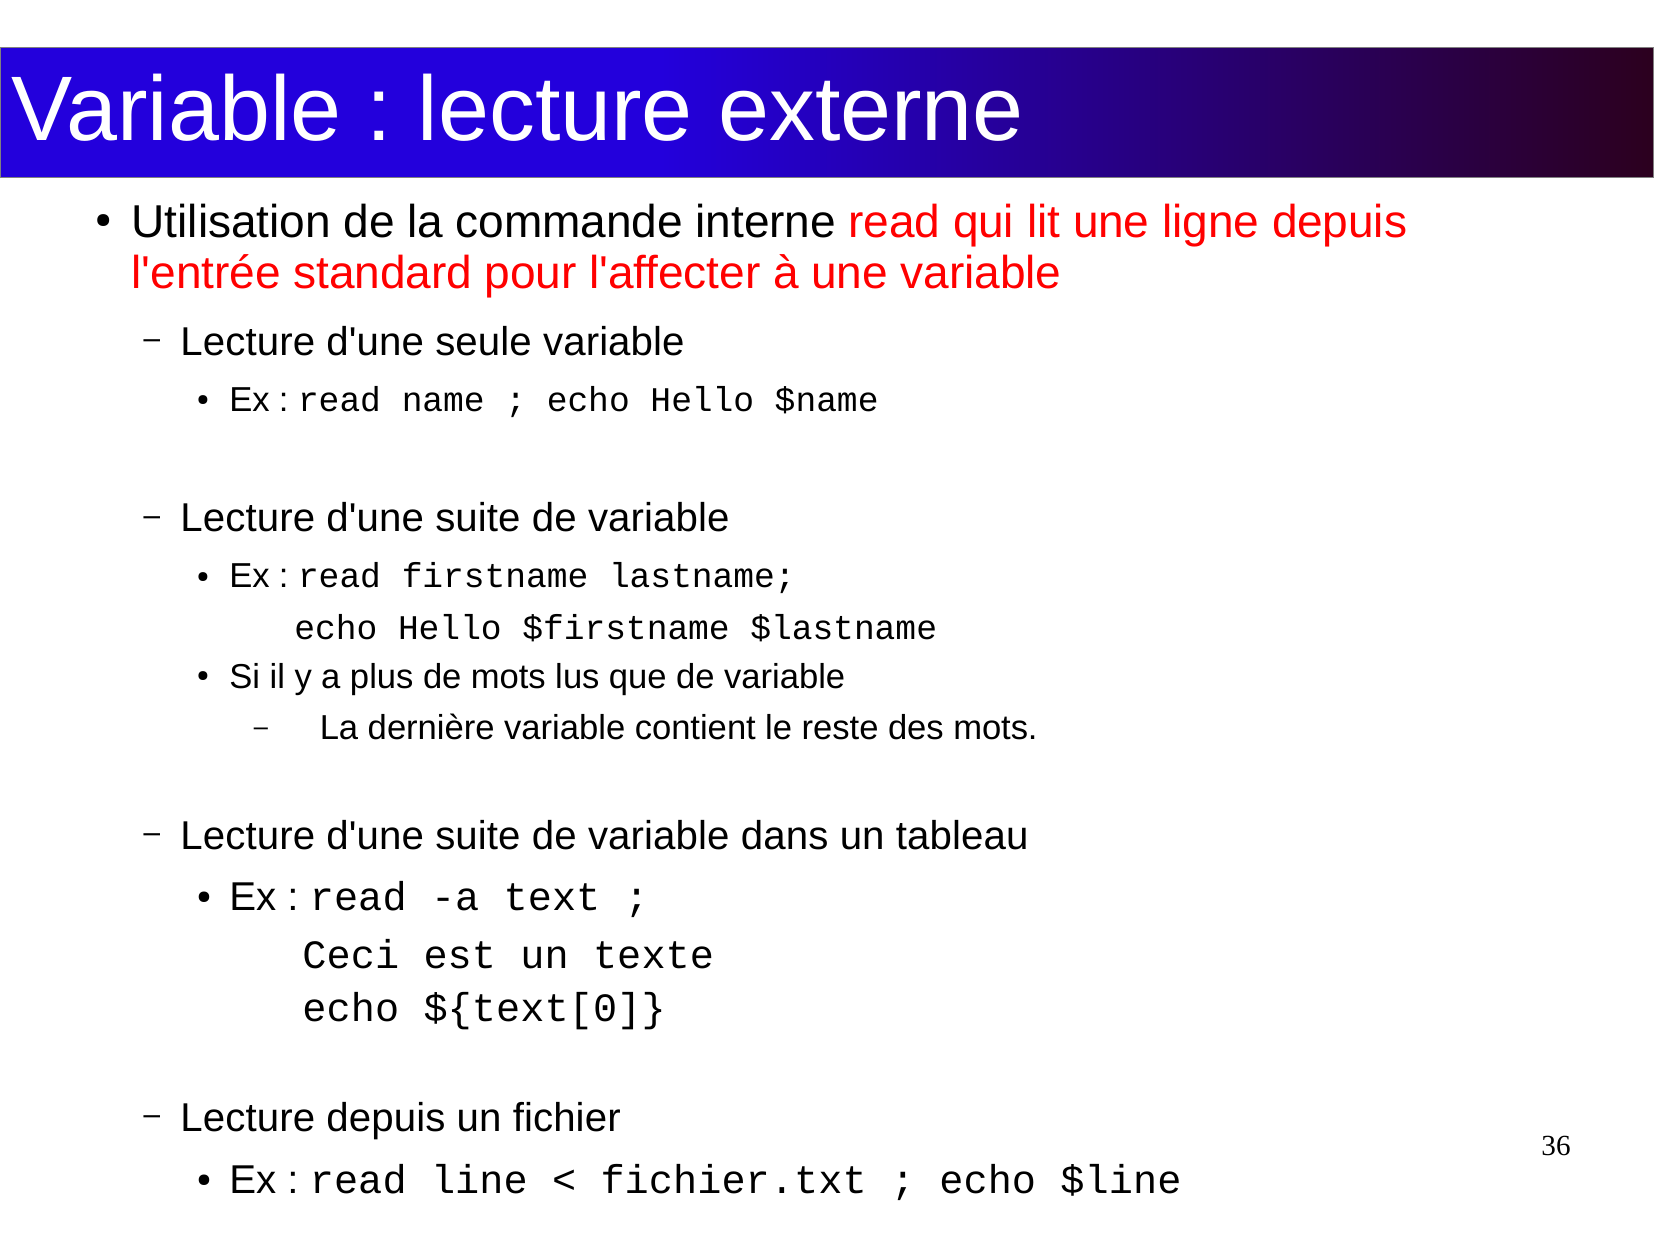

# Variable : lecture externe
Utilisation de la commande interne read qui lit une ligne depuis l'entrée standard pour l'affecter à une variable
Lecture d'une seule variable
Ex : read name ; echo Hello $name
Lecture d'une suite de variable
Ex : read firstname lastname;
 echo Hello $firstname $lastname
Si il y a plus de mots lus que de variable
 La dernière variable contient le reste des mots.
Lecture d'une suite de variable dans un tableau
Ex : read -a text ;
 Ceci est un texte
 echo ${text[0]}
Lecture depuis un fichier
Ex : read line < fichier.txt ; echo $line
36